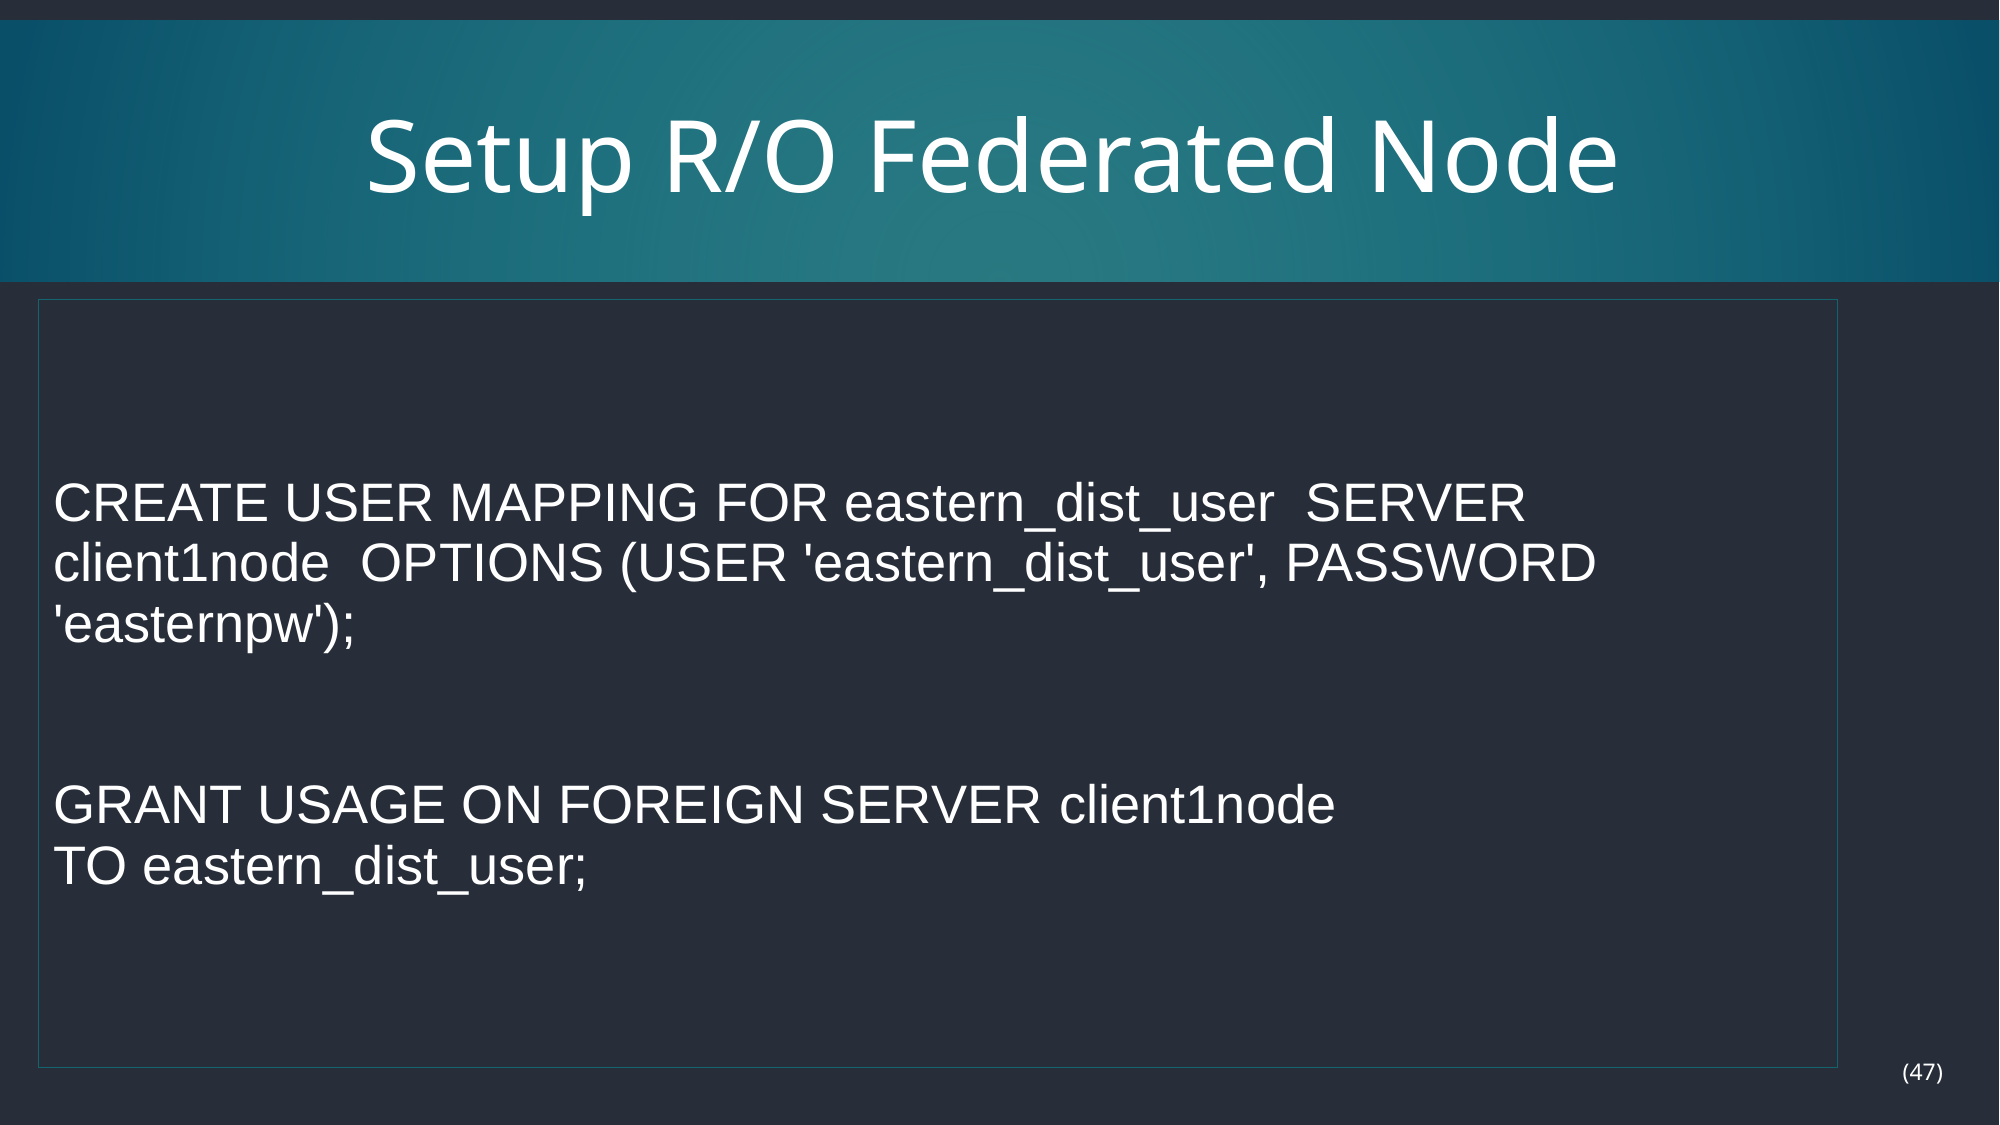

Setup R/O Federated Node
CREATE USER MAPPING FOR eastern_dist_user SERVER client1node OPTIONS (USER 'eastern_dist_user', PASSWORD 'easternpw');
GRANT USAGE ON FOREIGN SERVER client1node
TO eastern_dist_user;